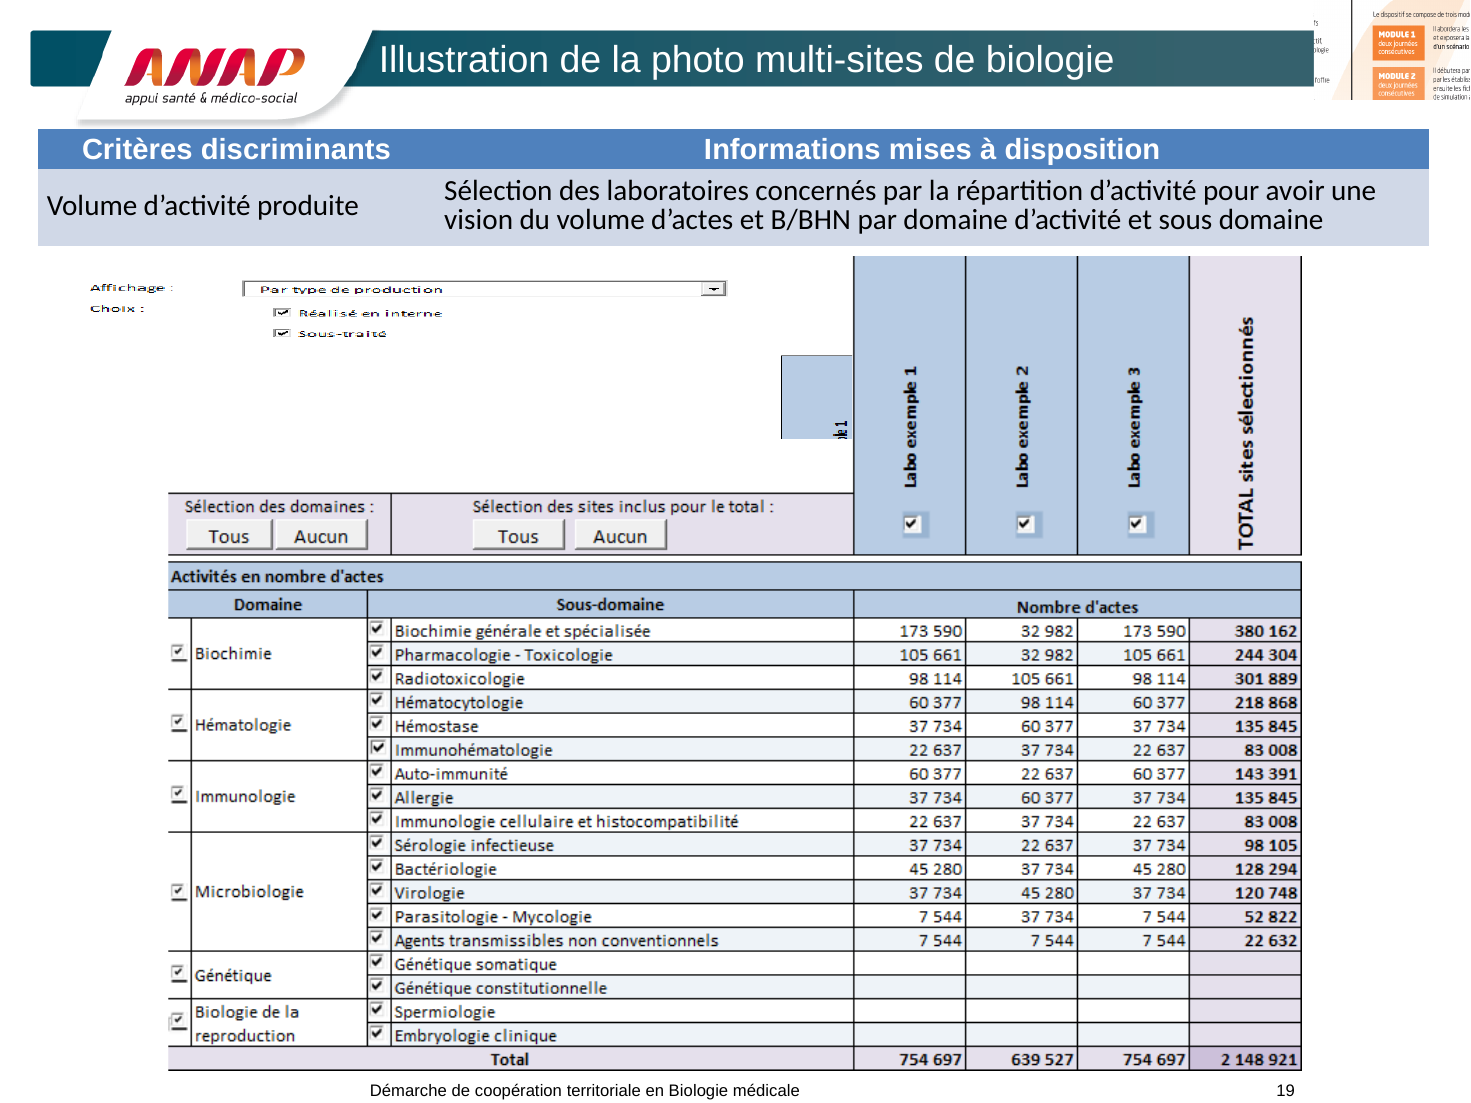

# Illustration de la photo multi-sites de biologie
| Critères discriminants | Informations mises à disposition |
| --- | --- |
| Volume d’activité produite | Sélection des laboratoires concernés par la répartition d’activité pour avoir une vision du volume d’actes et B/BHN par domaine d’activité et sous domaine |
Démarche de coopération territoriale en Biologie médicale